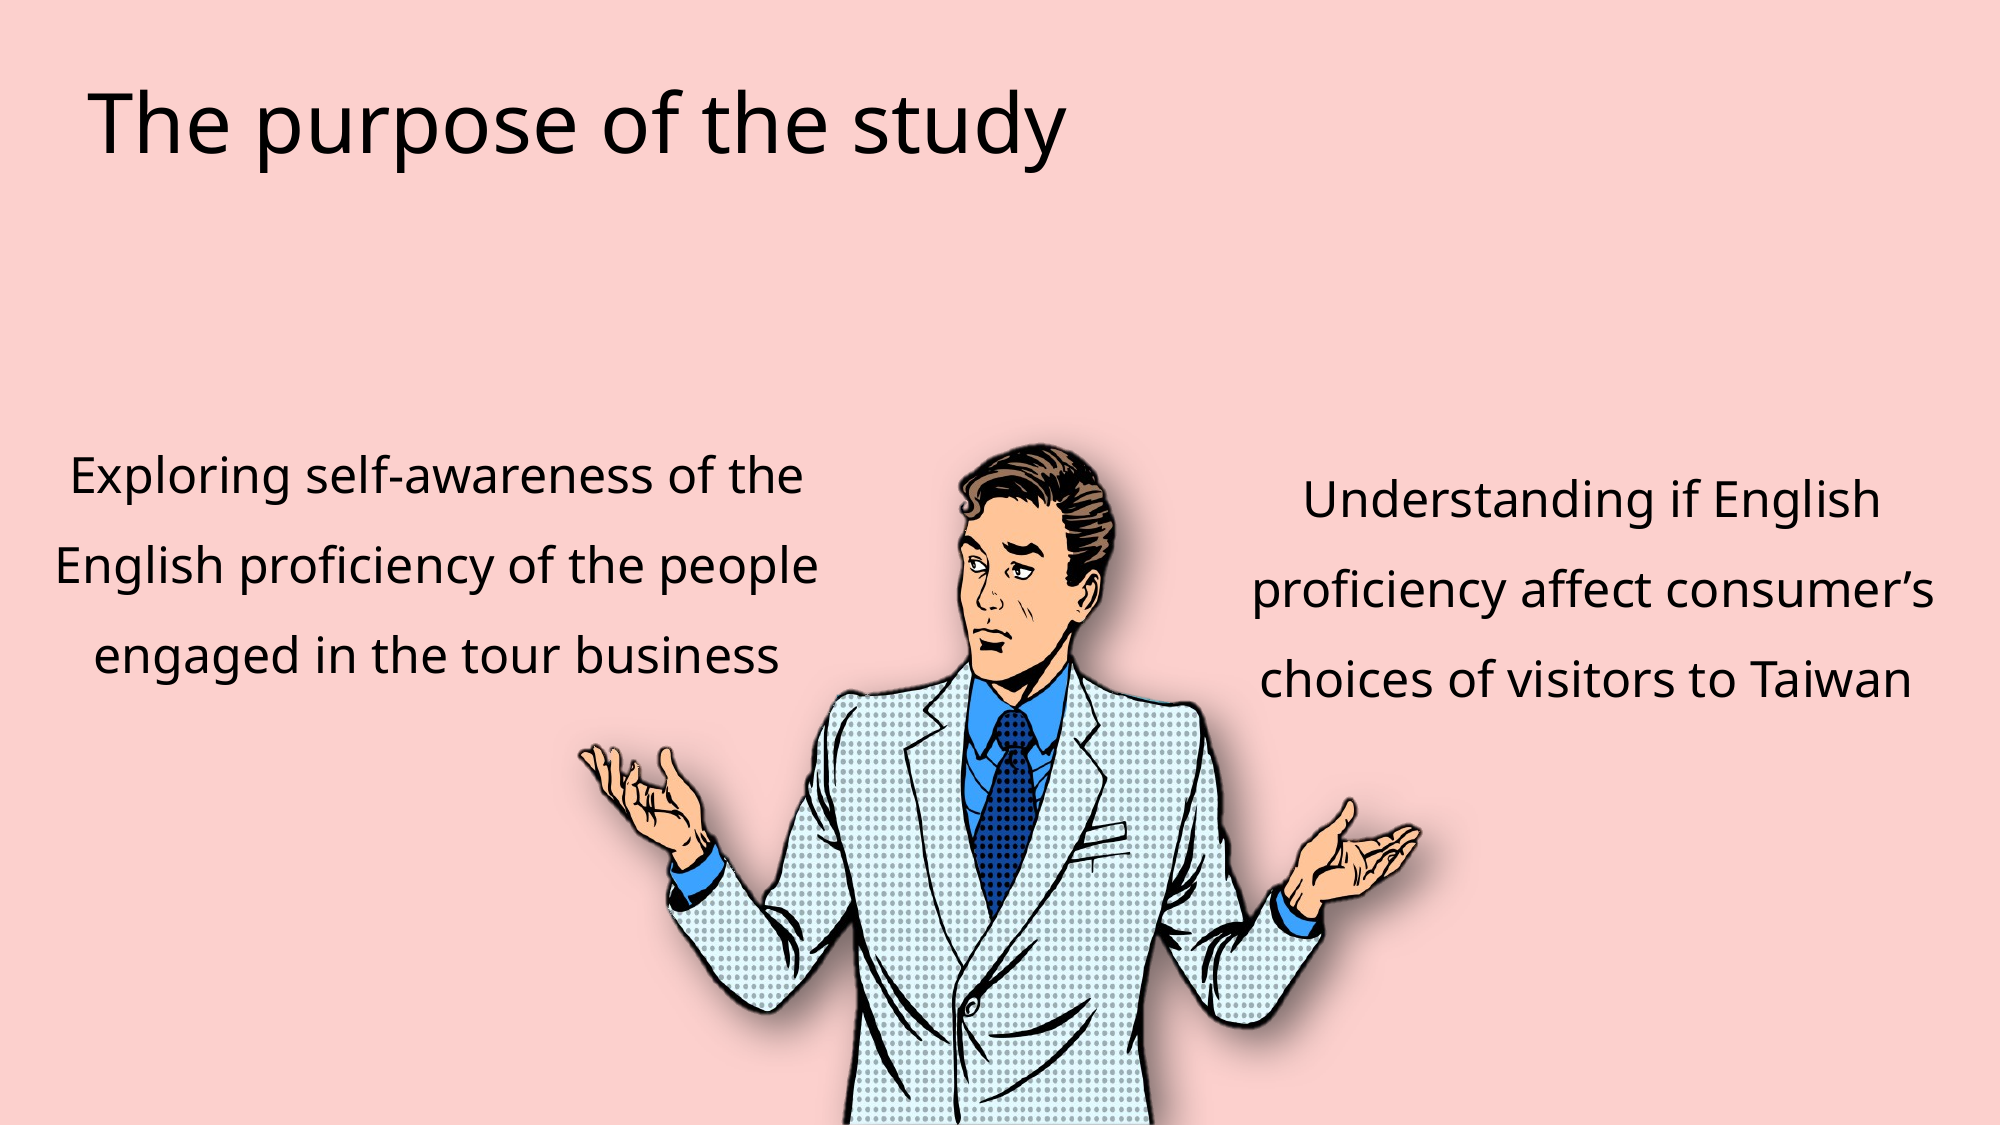

# The purpose of the study
Exploring self-awareness of the English proficiency of the people engaged in the tour business
Understanding if English proficiency affect consumer’s choices of visitors to Taiwan